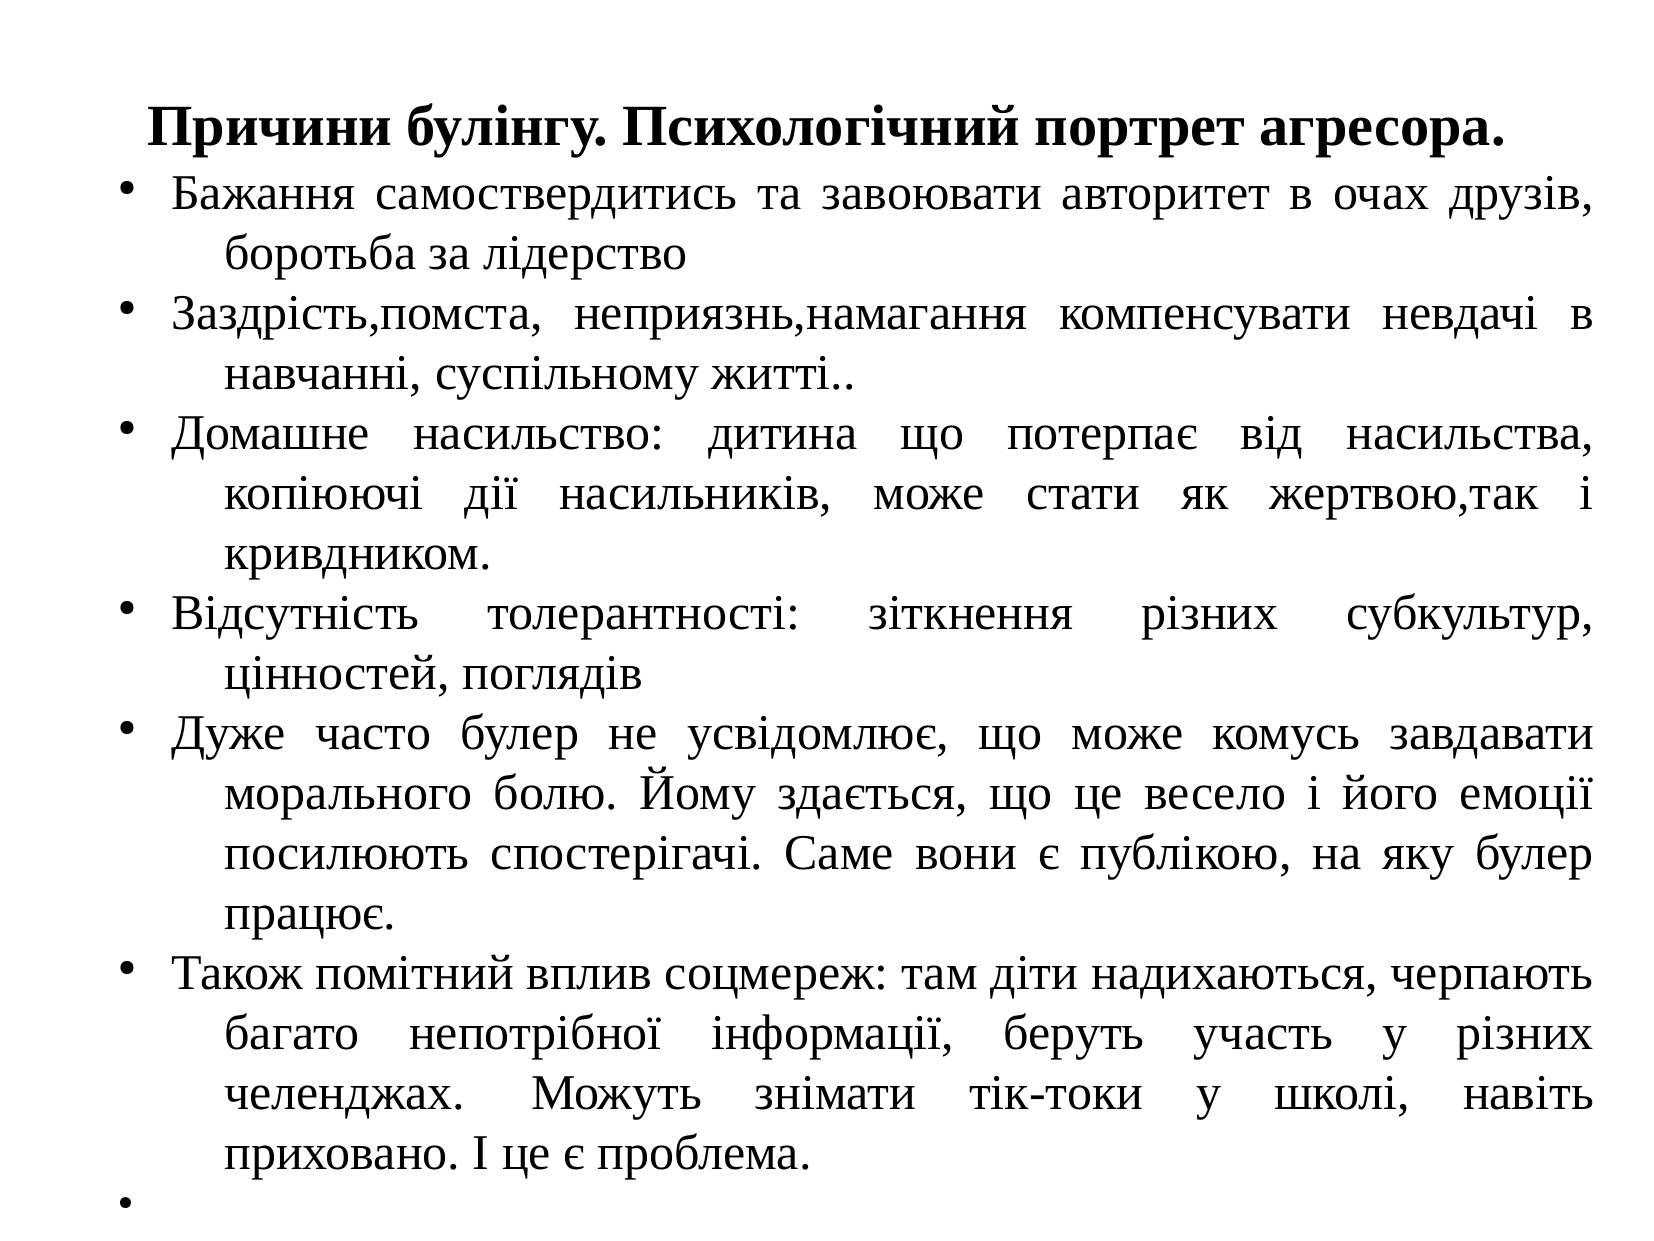

# Причини булінгу. Психологічний портрет агресора.
Бажання самоствердитись та завоювати авторитет в очах друзів, боротьба за лідерство
Заздрість,помста, неприязнь,намагання компенсувати невдачі в навчанні, суспільному житті..
Домашне насильство: дитина що потерпає від насильства, копіюючі дії насильників, може стати як жертвою,так і кривдником.
Відсутність толерантності: зіткнення різних субкультур, цінностей, поглядів
Дуже часто булер не усвідомлює, що може комусь завдавати морального болю. Йому здається, що це весело і його емоції посилюють спостерігачі. Саме вони є публікою, на яку булер працює.
Також помітний вплив соцмереж: там діти надихаються, черпають багато непотрібної інформації, беруть участь у різних челенджах.  Можуть знімати тік-токи у школі, навіть приховано. І це є проблема.